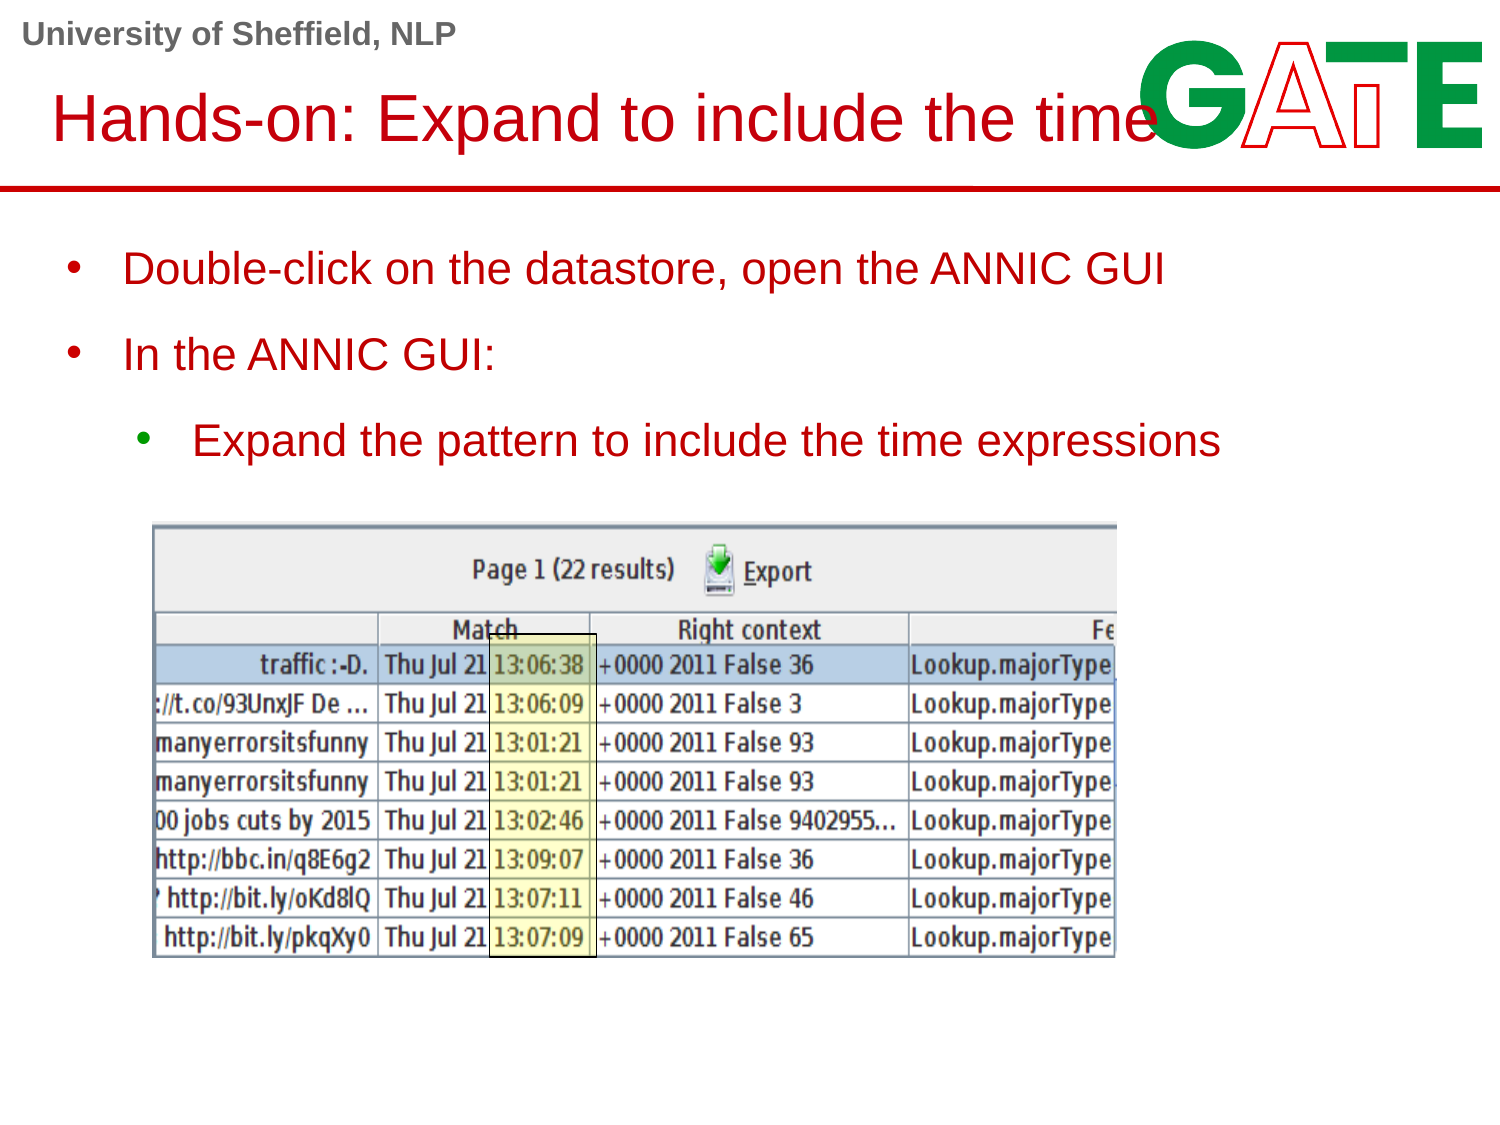

Hands-on: Expand to include the time
Double-click on the datastore, open the ANNIC GUI
In the ANNIC GUI:
Expand the pattern to include the time expressions